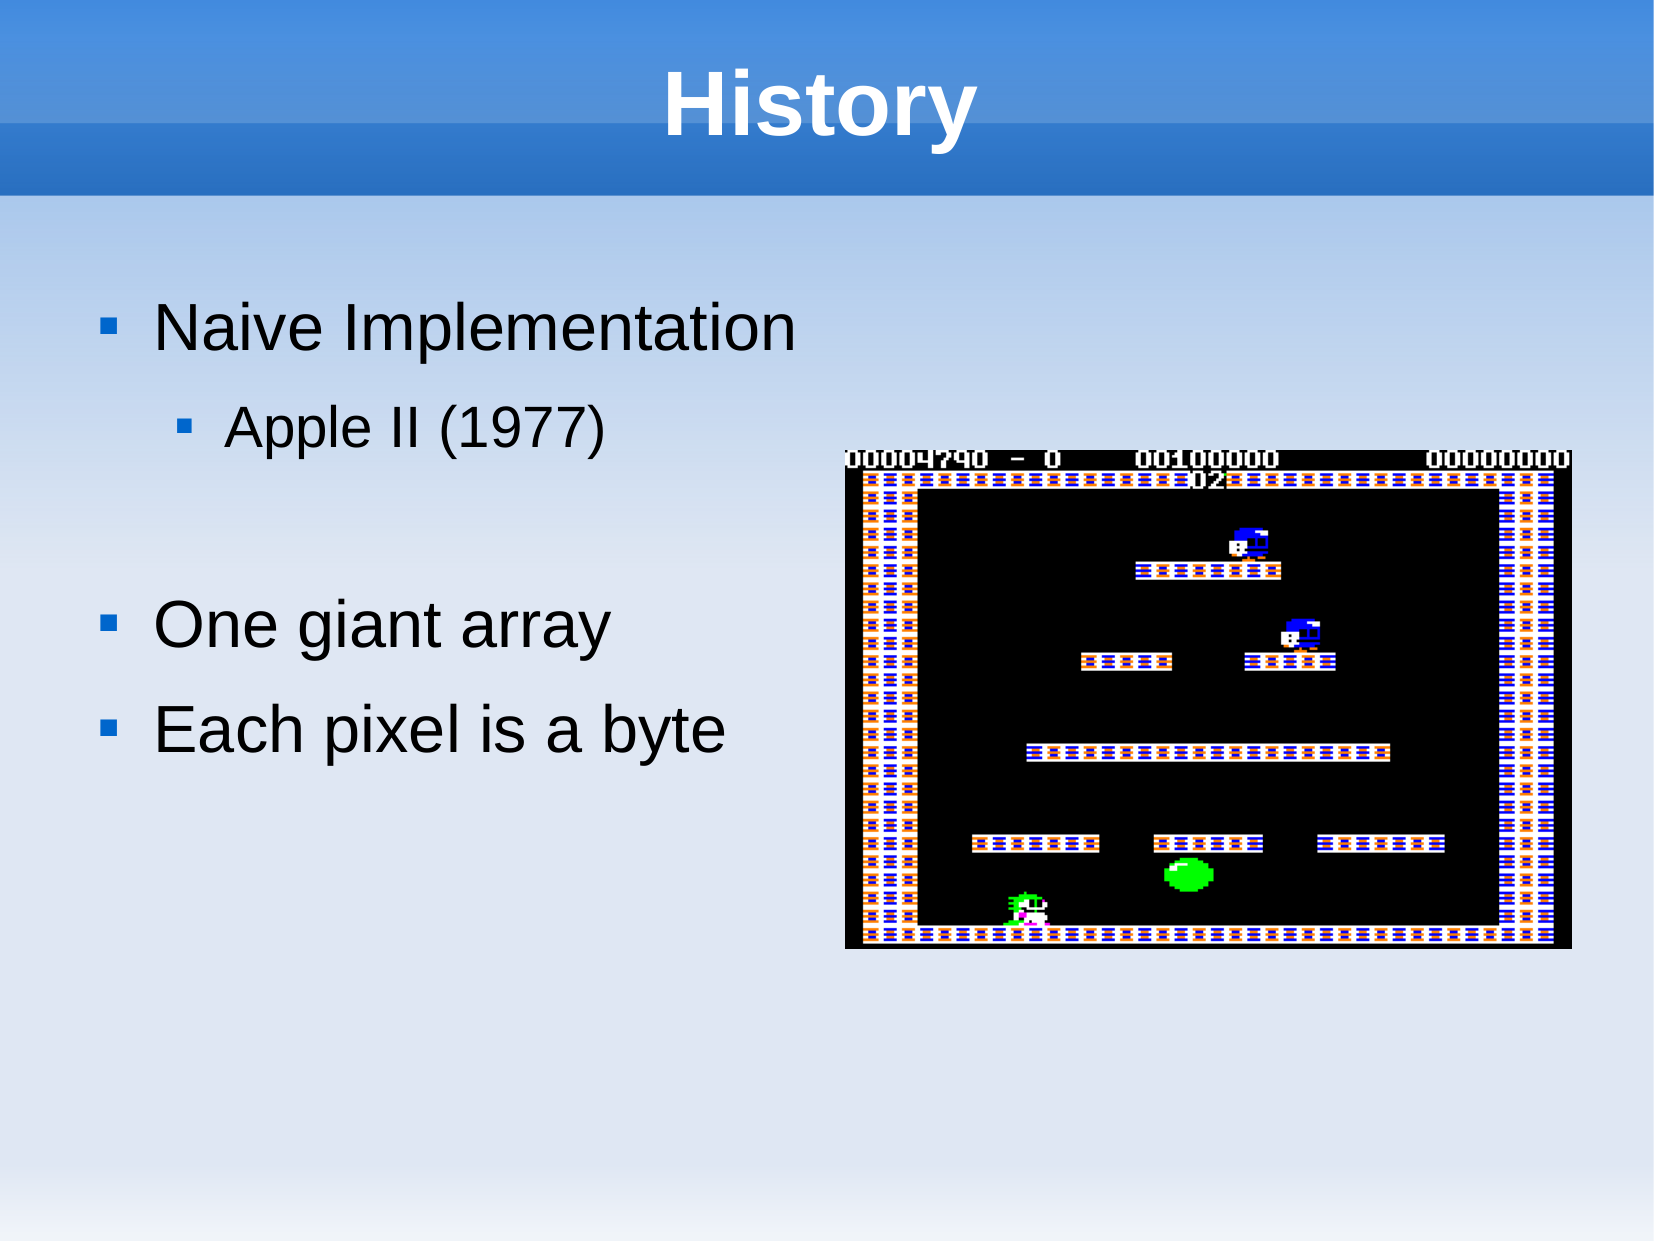

# History
Naive Implementation
Apple II (1977)
One giant array
Each pixel is a byte